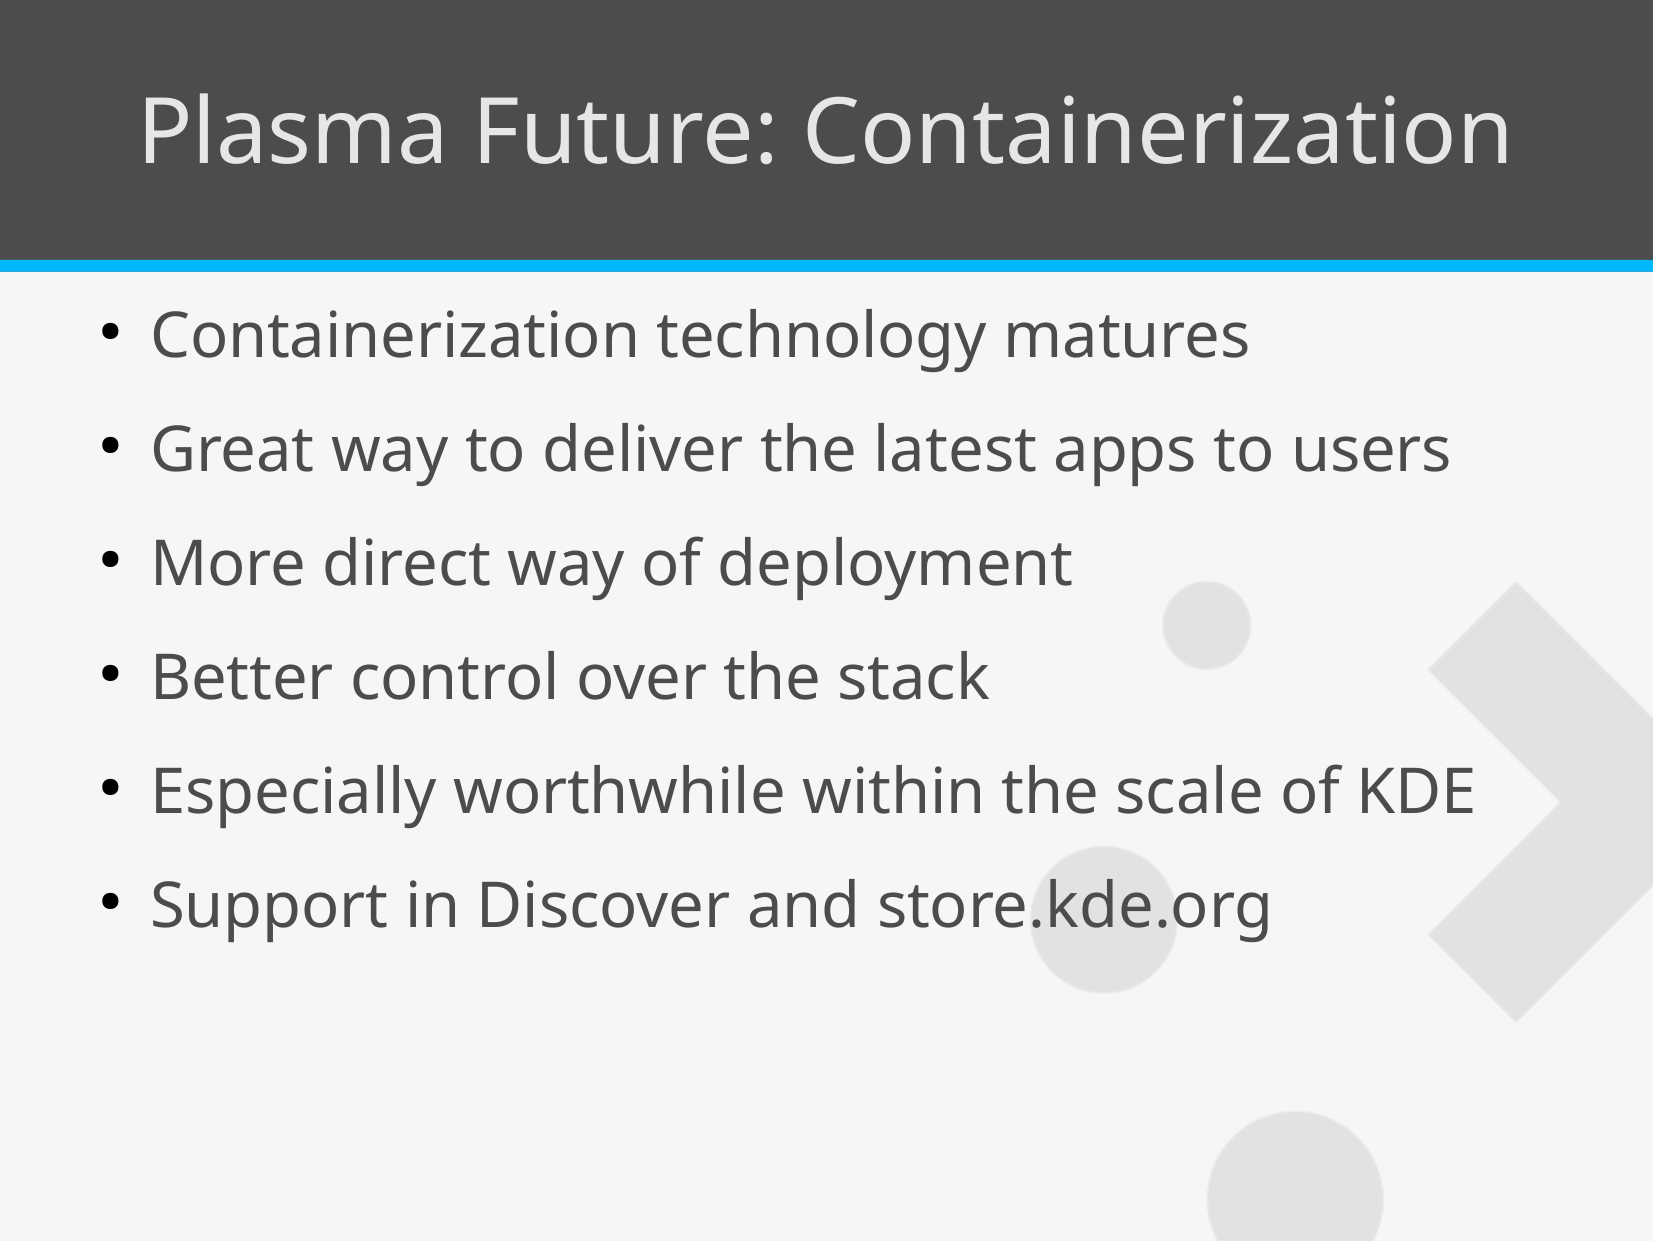

# Plasma Future: Containerization
Containerization technology matures
Great way to deliver the latest apps to users
More direct way of deployment
Better control over the stack
Especially worthwhile within the scale of KDE
Support in Discover and store.kde.org